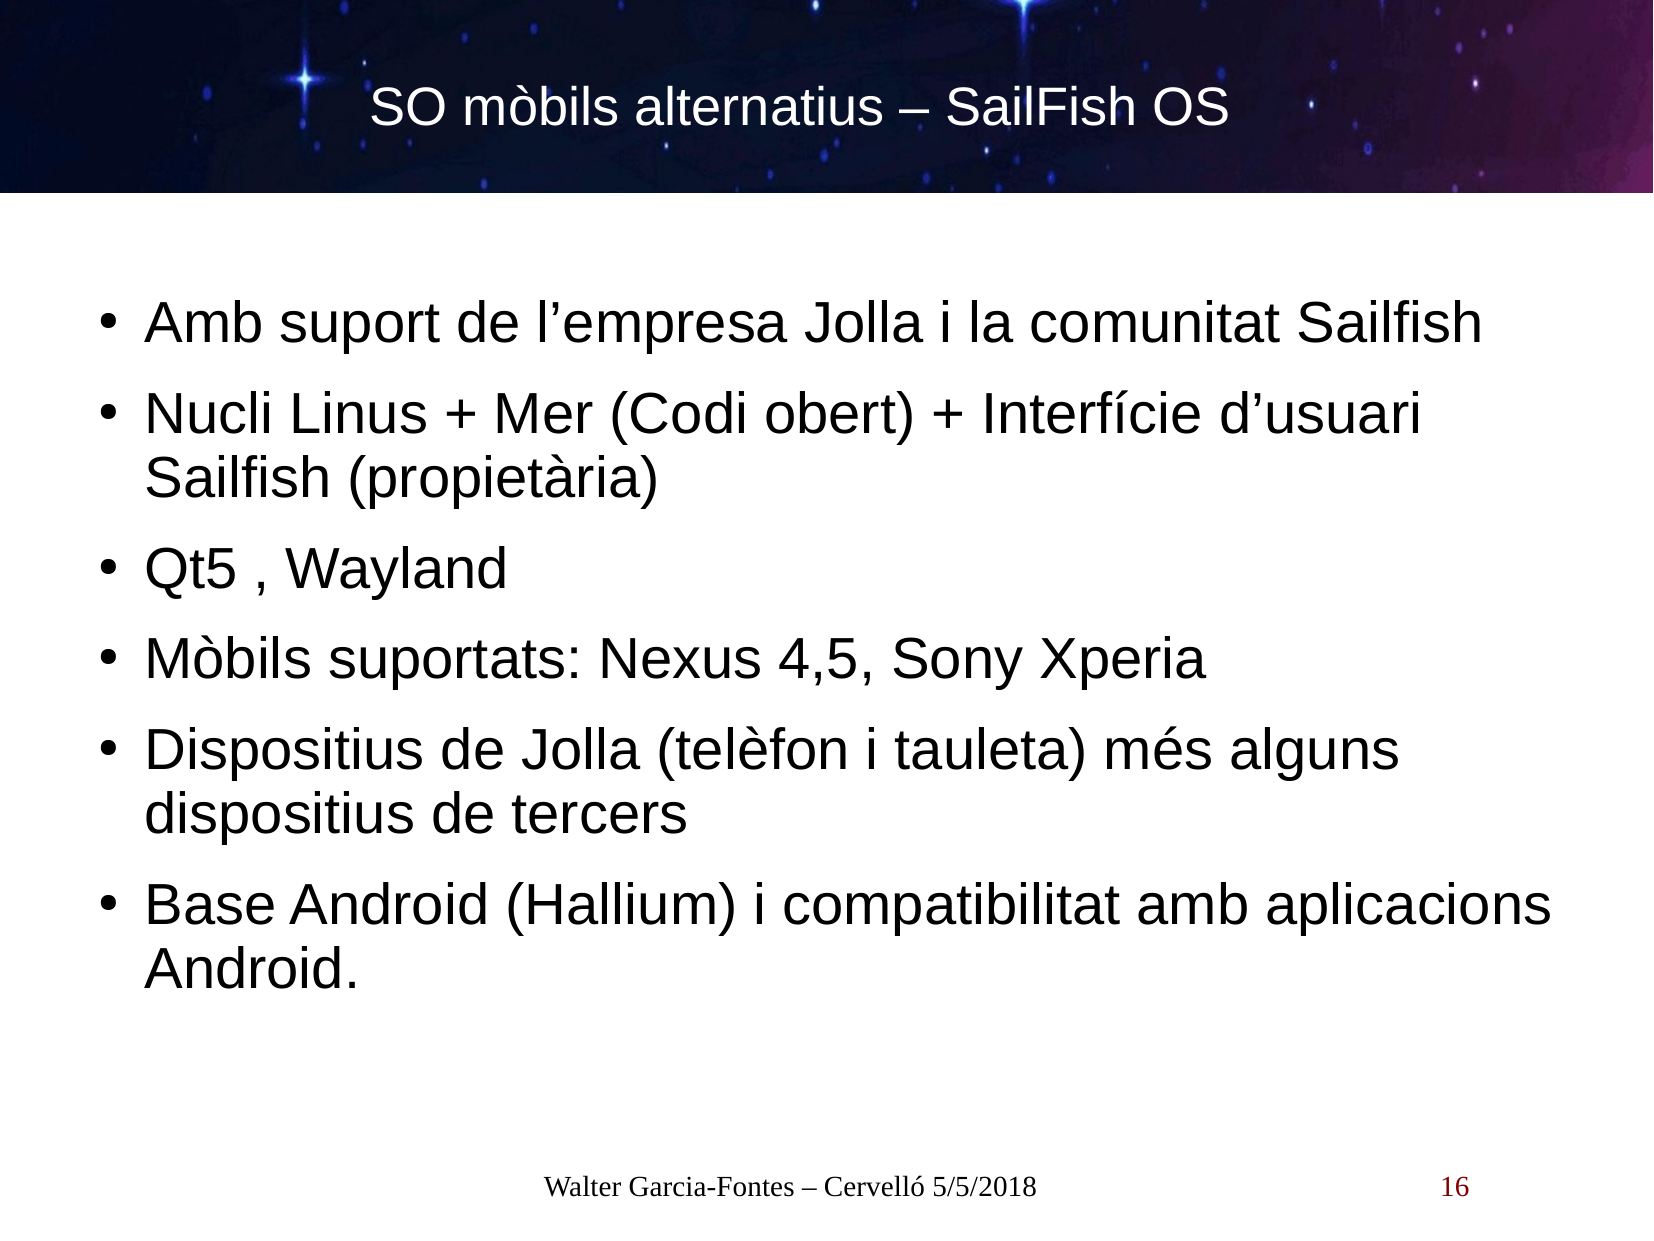

# SO mòbils alternatius – SailFish OS
Amb suport de l’empresa Jolla i la comunitat Sailfish
Nucli Linus + Mer (Codi obert) + Interfície d’usuari Sailfish (propietària)
Qt5 , Wayland
Mòbils suportats: Nexus 4,5, Sony Xperia
Dispositius de Jolla (telèfon i tauleta) més alguns dispositius de tercers
Base Android (Hallium) i compatibilitat amb aplicacions Android.
Walter Garcia-Fontes - Cervelló - 5/05/2018
16